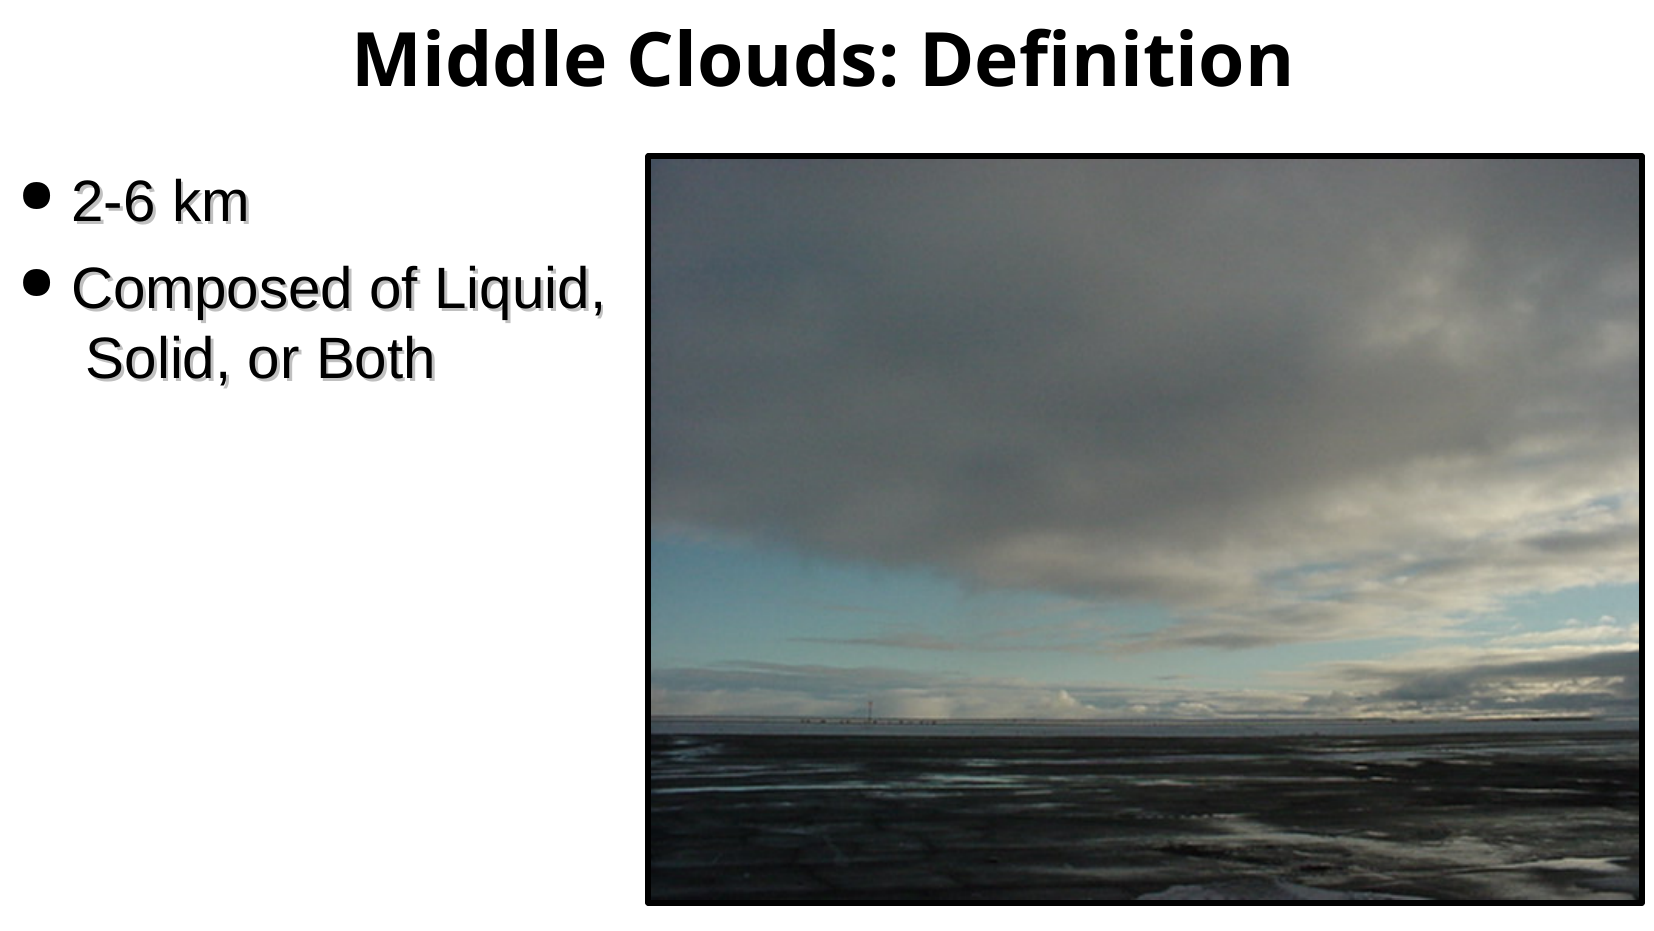

# Middle Clouds: Definition
 2-6 km
 Composed of Liquid, Solid, or Both